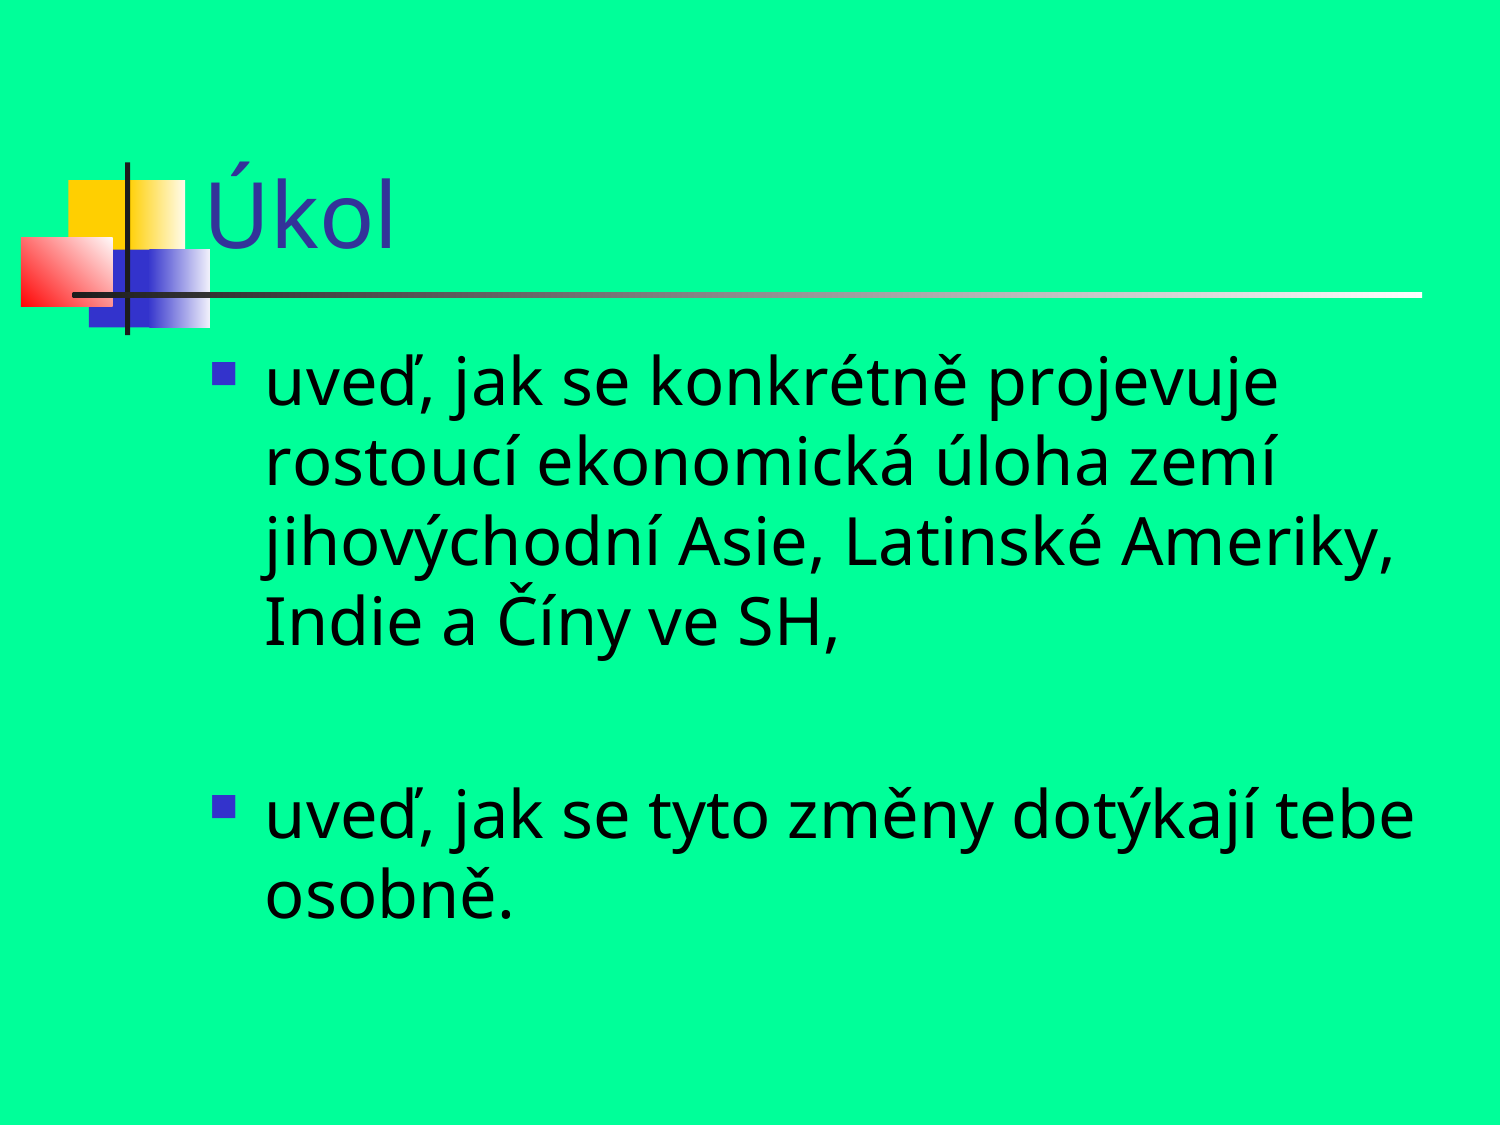

# Úkol
uveď, jak se konkrétně projevuje rostoucí ekonomická úloha zemí jihovýchodní Asie, Latinské Ameriky, Indie a Číny ve SH,
uveď, jak se tyto změny dotýkají tebe osobně.